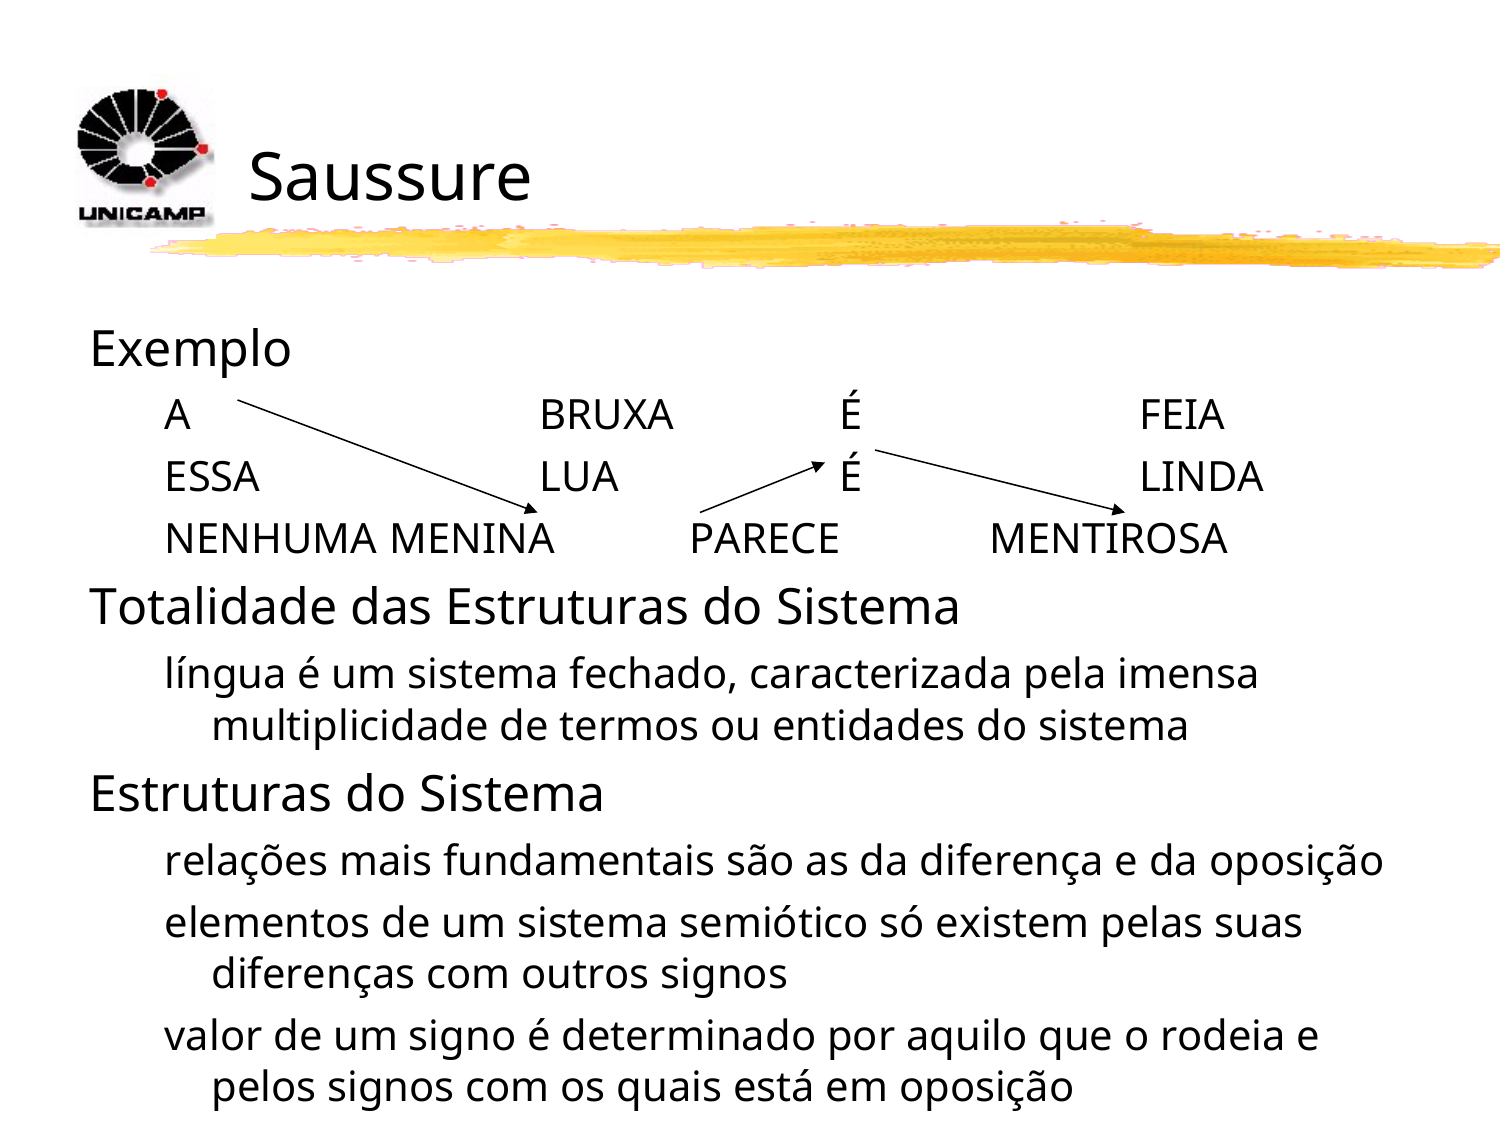

# Saussure
Exemplo
A			BRUXA		É		FEIA
ESSA		LUA		É		LINDA
NENHUMA	MENINA 	PARECE	MENTIROSA
Totalidade das Estruturas do Sistema
língua é um sistema fechado, caracterizada pela imensa multiplicidade de termos ou entidades do sistema
Estruturas do Sistema
relações mais fundamentais são as da diferença e da oposição
elementos de um sistema semiótico só existem pelas suas diferenças com outros signos
valor de um signo é determinado por aquilo que o rodeia e pelos signos com os quais está em oposição